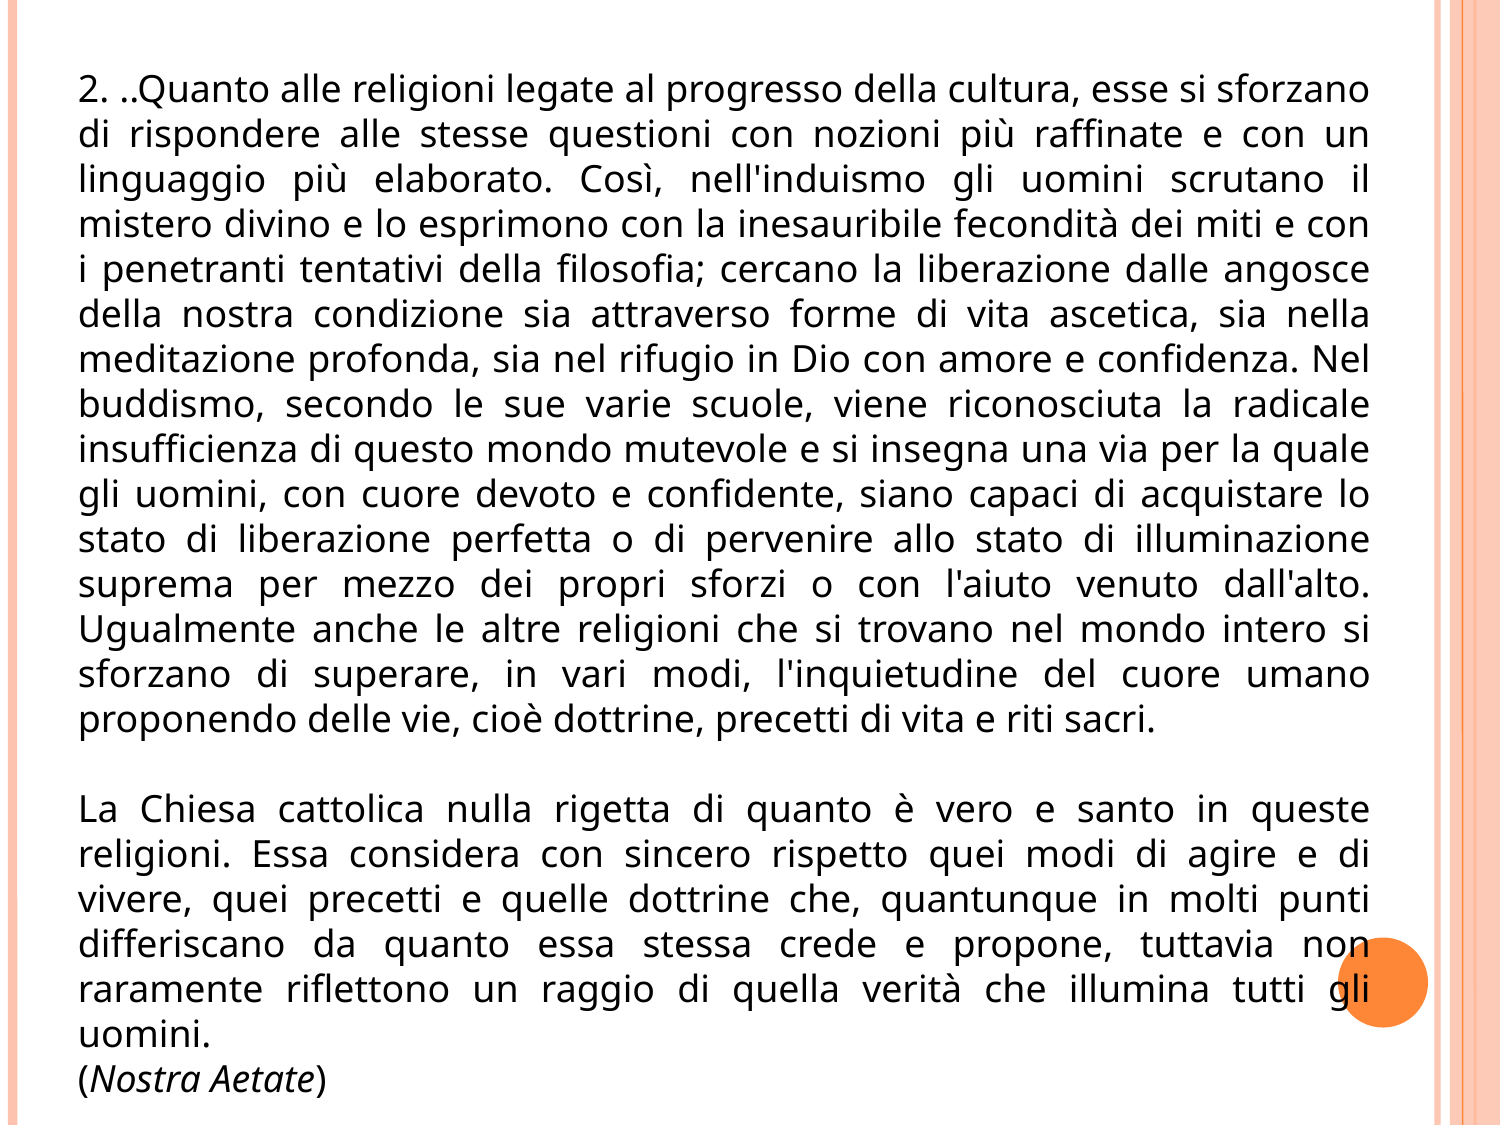

2. ..Quanto alle religioni legate al progresso della cultura, esse si sforzano di rispondere alle stesse questioni con nozioni più raffinate e con un linguaggio più elaborato. Così, nell'induismo gli uomini scrutano il mistero divino e lo esprimono con la inesauribile fecondità dei miti e con i penetranti tentativi della filosofia; cercano la liberazione dalle angosce della nostra condizione sia attraverso forme di vita ascetica, sia nella meditazione profonda, sia nel rifugio in Dio con amore e confidenza. Nel buddismo, secondo le sue varie scuole, viene riconosciuta la radicale insufficienza di questo mondo mutevole e si insegna una via per la quale gli uomini, con cuore devoto e confidente, siano capaci di acquistare lo stato di liberazione perfetta o di pervenire allo stato di illuminazione suprema per mezzo dei propri sforzi o con l'aiuto venuto dall'alto. Ugualmente anche le altre religioni che si trovano nel mondo intero si sforzano di superare, in vari modi, l'inquietudine del cuore umano proponendo delle vie, cioè dottrine, precetti di vita e riti sacri.
La Chiesa cattolica nulla rigetta di quanto è vero e santo in queste religioni. Essa considera con sincero rispetto quei modi di agire e di vivere, quei precetti e quelle dottrine che, quantunque in molti punti differiscano da quanto essa stessa crede e propone, tuttavia non raramente riflettono un raggio di quella verità che illumina tutti gli uomini.
(Nostra Aetate)